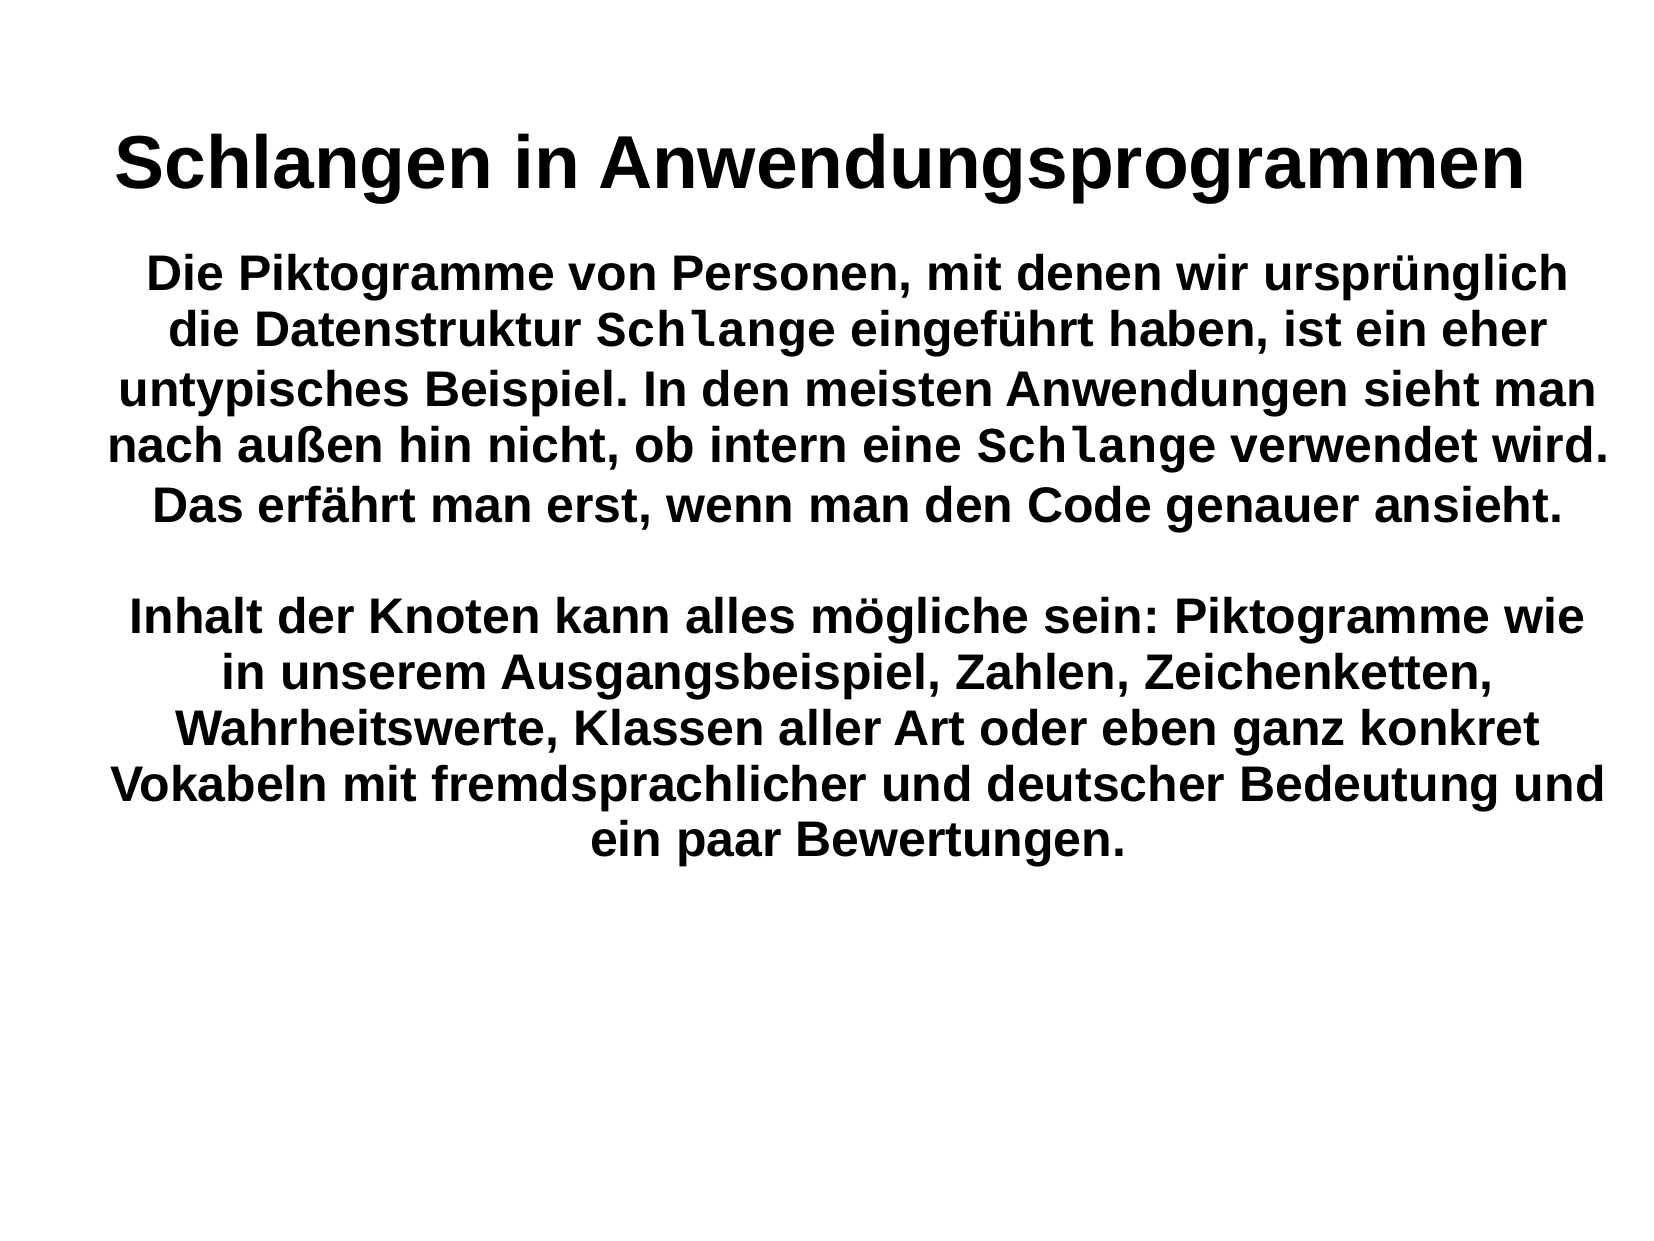

# Schlangen in Anwendungsprogrammen
Die Piktogramme von Personen, mit denen wir ursprünglich die Datenstruktur Schlange eingeführt haben, ist ein eher untypisches Beispiel. In den meisten Anwendungen sieht man nach außen hin nicht, ob intern eine Schlange verwendet wird. Das erfährt man erst, wenn man den Code genauer ansieht.
Inhalt der Knoten kann alles mögliche sein: Piktogramme wie in unserem Ausgangsbeispiel, Zahlen, Zeichenketten, Wahrheitswerte, Klassen aller Art oder eben ganz konkret Vokabeln mit fremdsprachlicher und deutscher Bedeutung und ein paar Bewertungen.